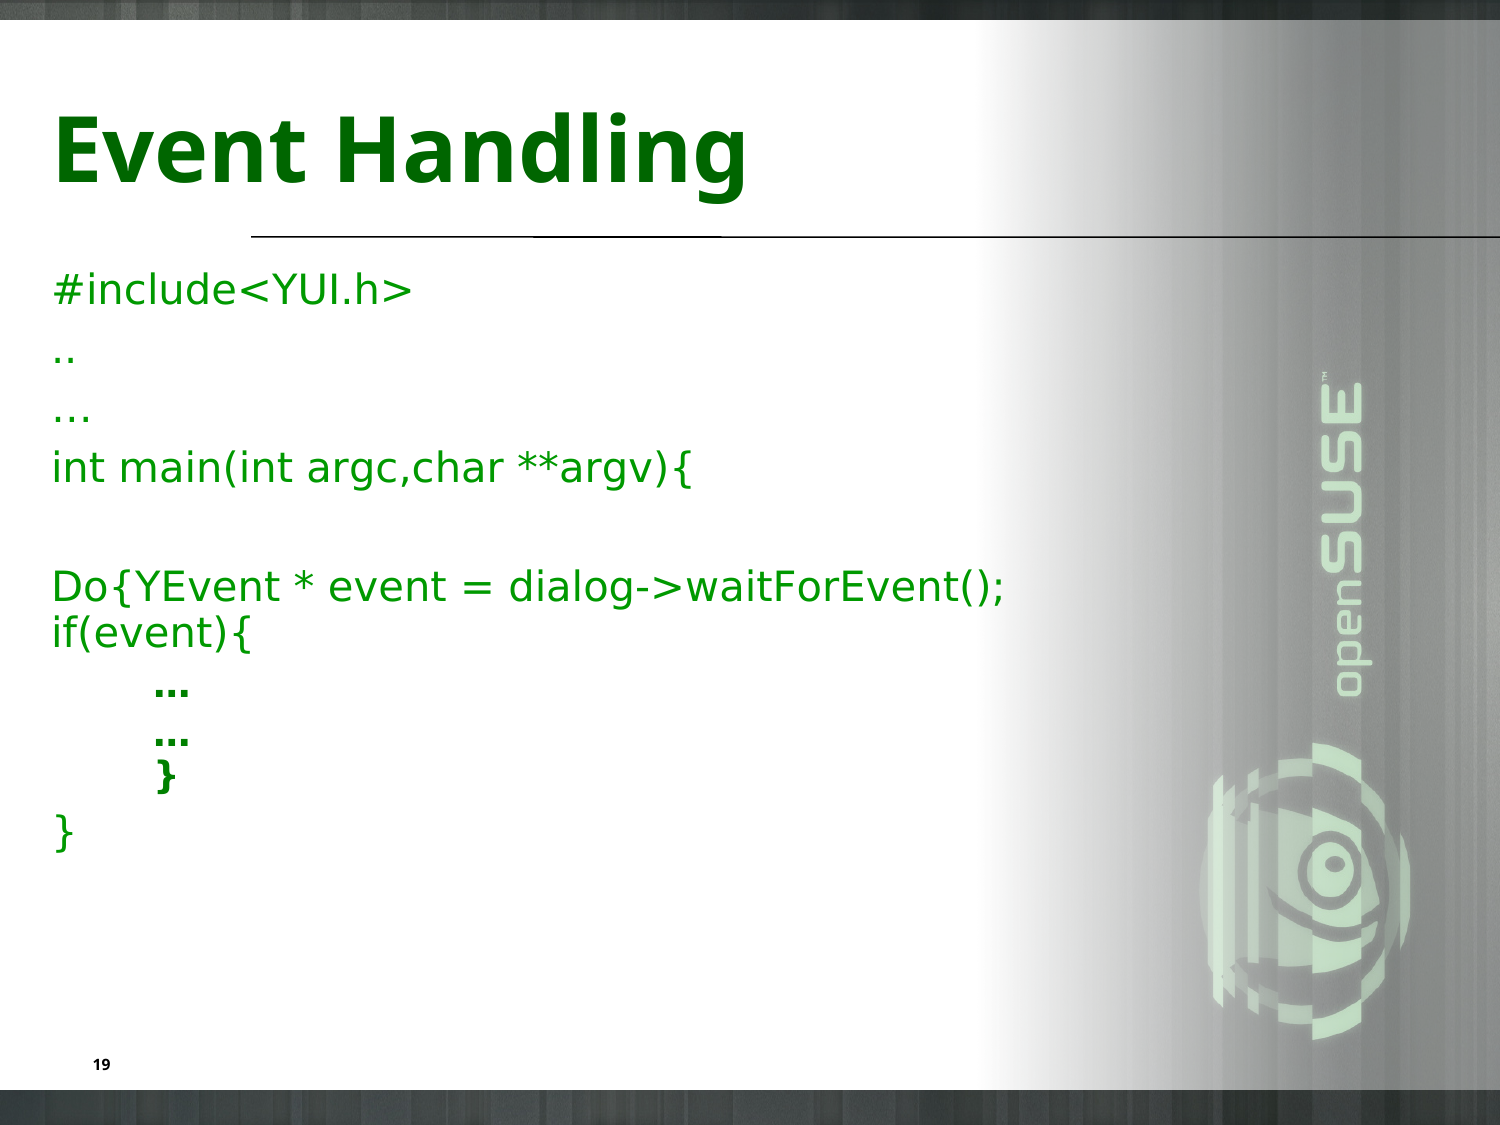

# Event Handling
#include<YUI.h>
..
…
int main(int argc,char **argv){
Do{YEvent * event = dialog->waitForEvent();
if(event){
…
…
}
}